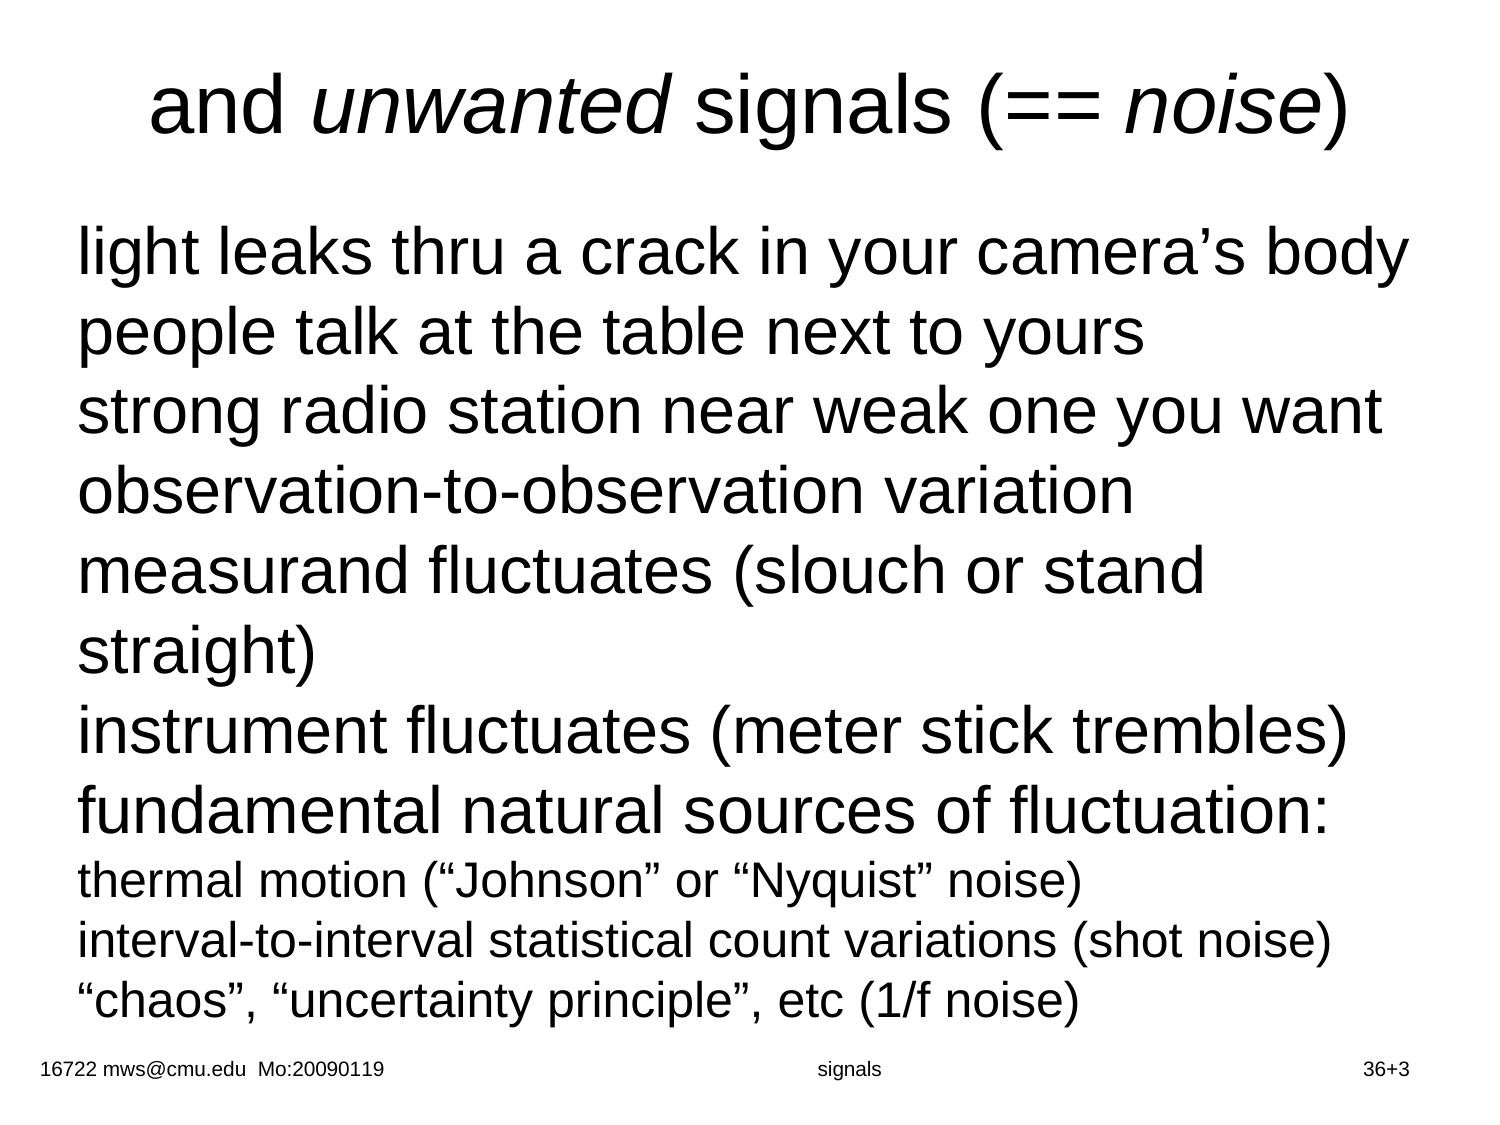

and unwanted signals (== noise)
light leaks thru a crack in your camera’s body
people talk at the table next to yours
strong radio station near weak one you want
observation-to-observation variation
measurand fluctuates (slouch or stand straight)
instrument fluctuates (meter stick trembles)
fundamental natural sources of fluctuation:
thermal motion (“Johnson” or “Nyquist” noise)
interval-to-interval statistical count variations (shot noise)
“chaos”, “uncertainty principle”, etc (1/f noise)
16722 mws@cmu.edu Mo:20090119
signals
3